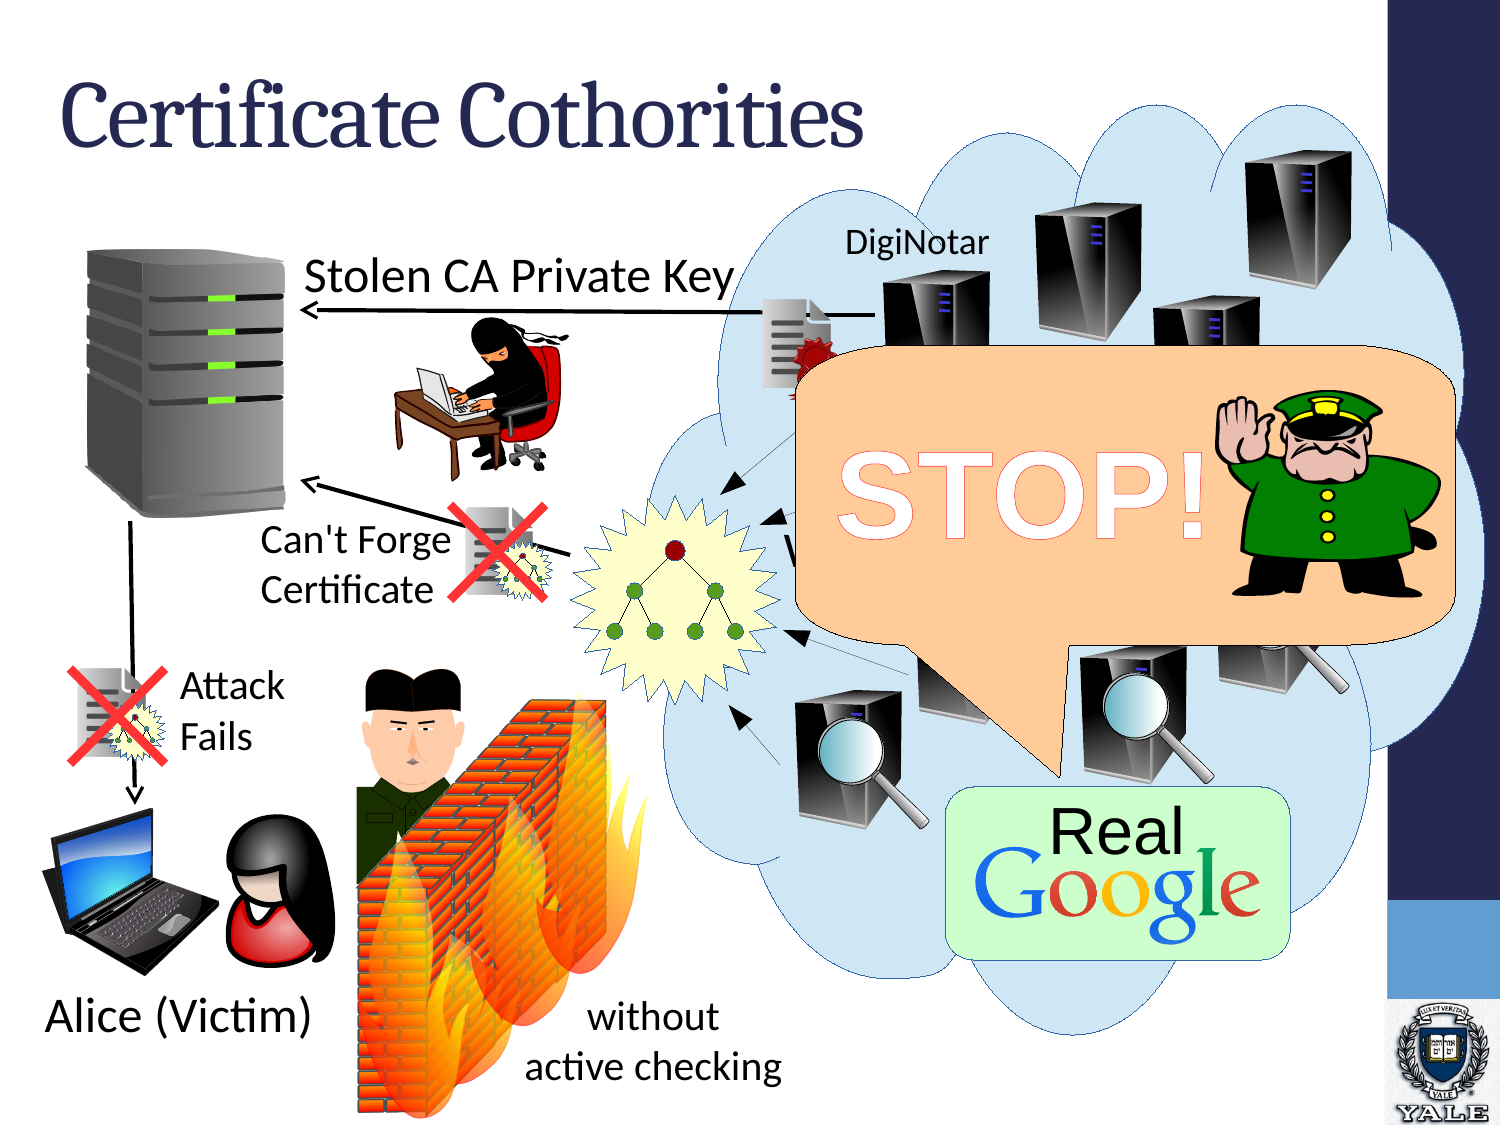

# Certificate Cothorities
CAs
DigiNotar
Stolen CA Private Key
STOP!
Can't Forge
Certificate
Witnesses, Monitors
Attack
Fails
without
active checking
Real
Alice (Victim)